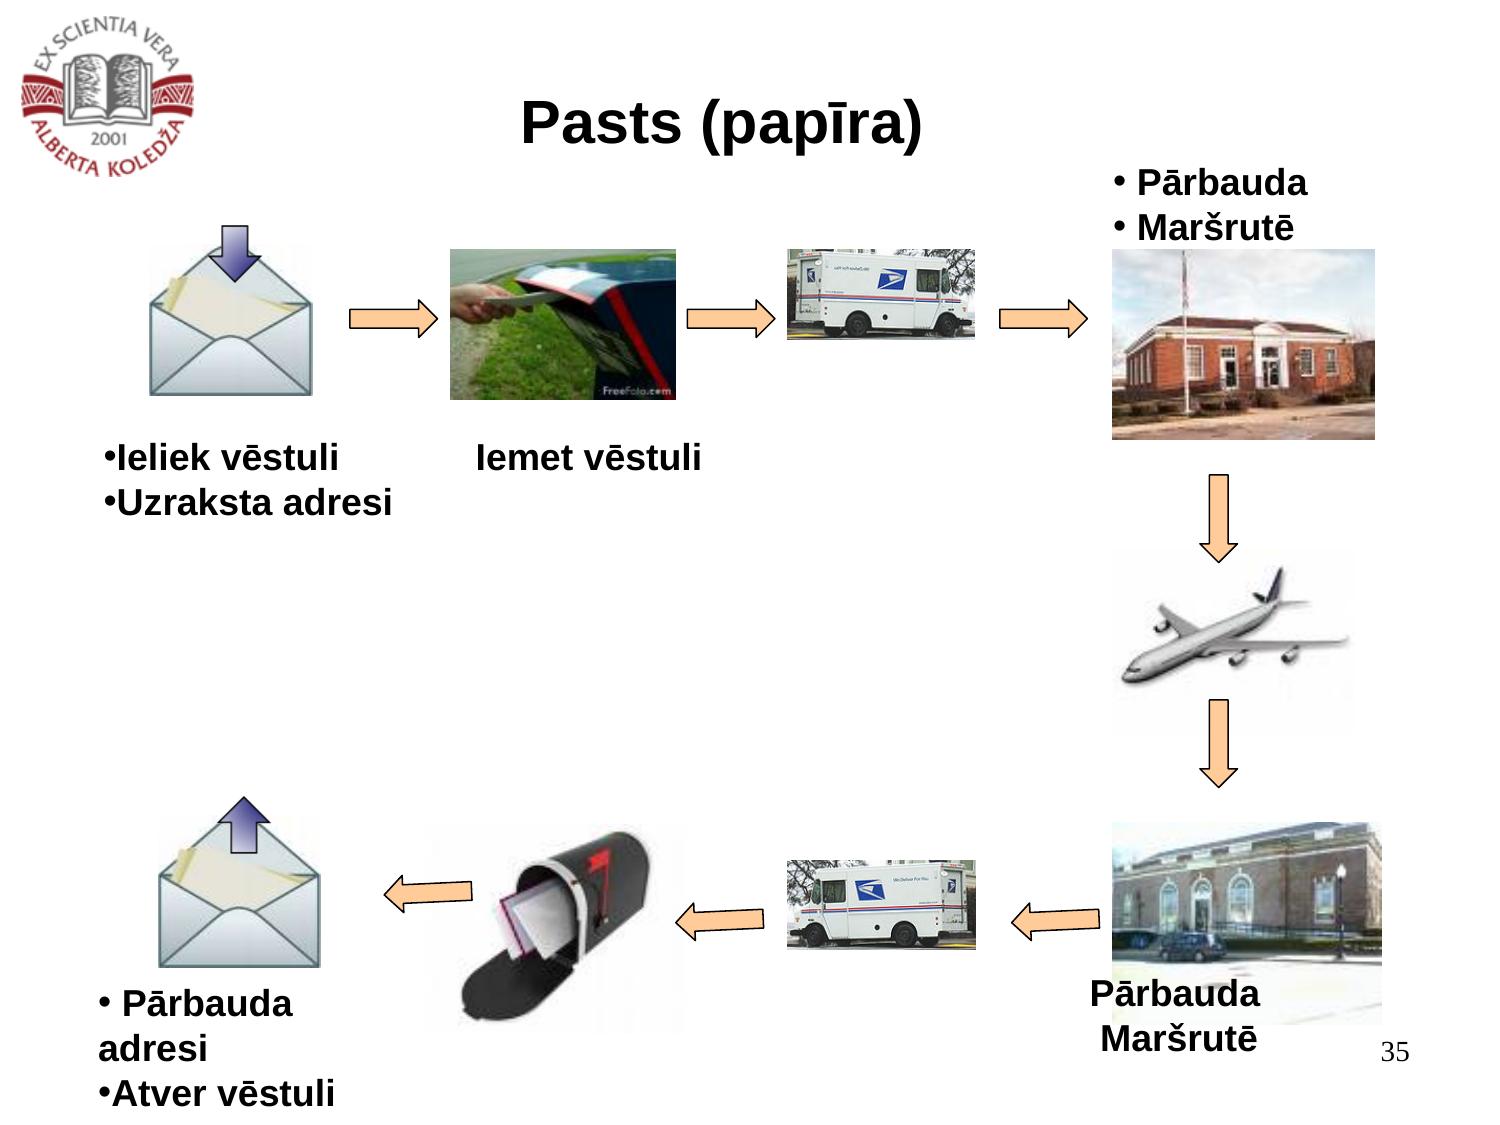

# Pasts (papīra)
 Pārbauda
 Maršrutē
Ieliek vēstuli
Uzraksta adresi
Iemet vēstuli
 Pārbauda adresi
Atver vēstuli
Pārbauda
 Maršrutē